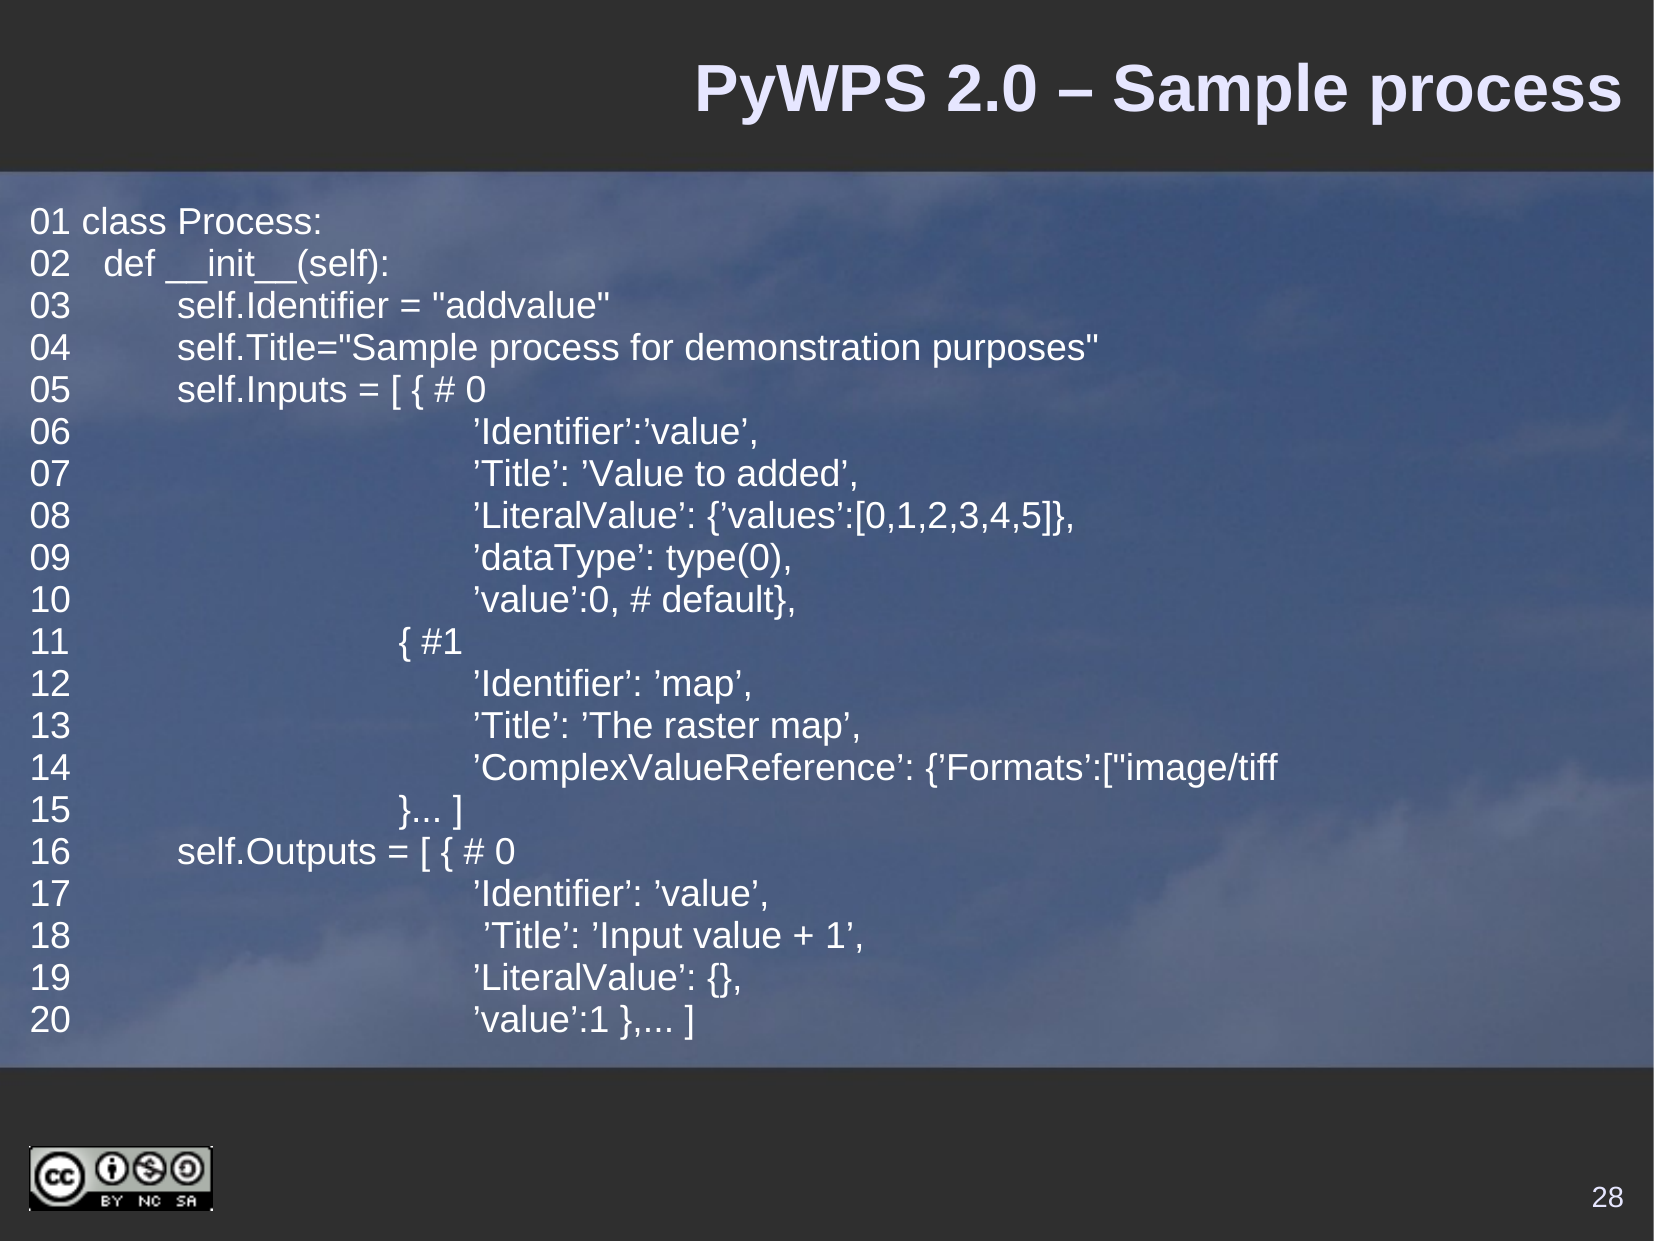

# PyWPS 2.0 – Sample process
01 class Process:
02 	def __init__(self):
03 		self.Identifier = "addvalue"
04 		self.Title="Sample process for demonstration purposes"
05 		self.Inputs = [ { # 0
06 						’Identifier’:’value’,
07 						’Title’: ’Value to added’,
08 						’LiteralValue’: {’values’:[0,1,2,3,4,5]},
09 						’dataType’: type(0),
10 						’value’:0, # default},
11 					{ #1
12 						’Identifier’: ’map’,
13 						’Title’: ’The raster map’,
14 						’ComplexValueReference’: {’Formats’:["image/tiff
15 					}... ]
16 		self.Outputs = [ { # 0
17 						’Identifier’: ’value’,
18						 ’Title’: ’Input value + 1’,
19 						’LiteralValue’: {},
20 						’value’:1 },... ]
2006-06-01
28